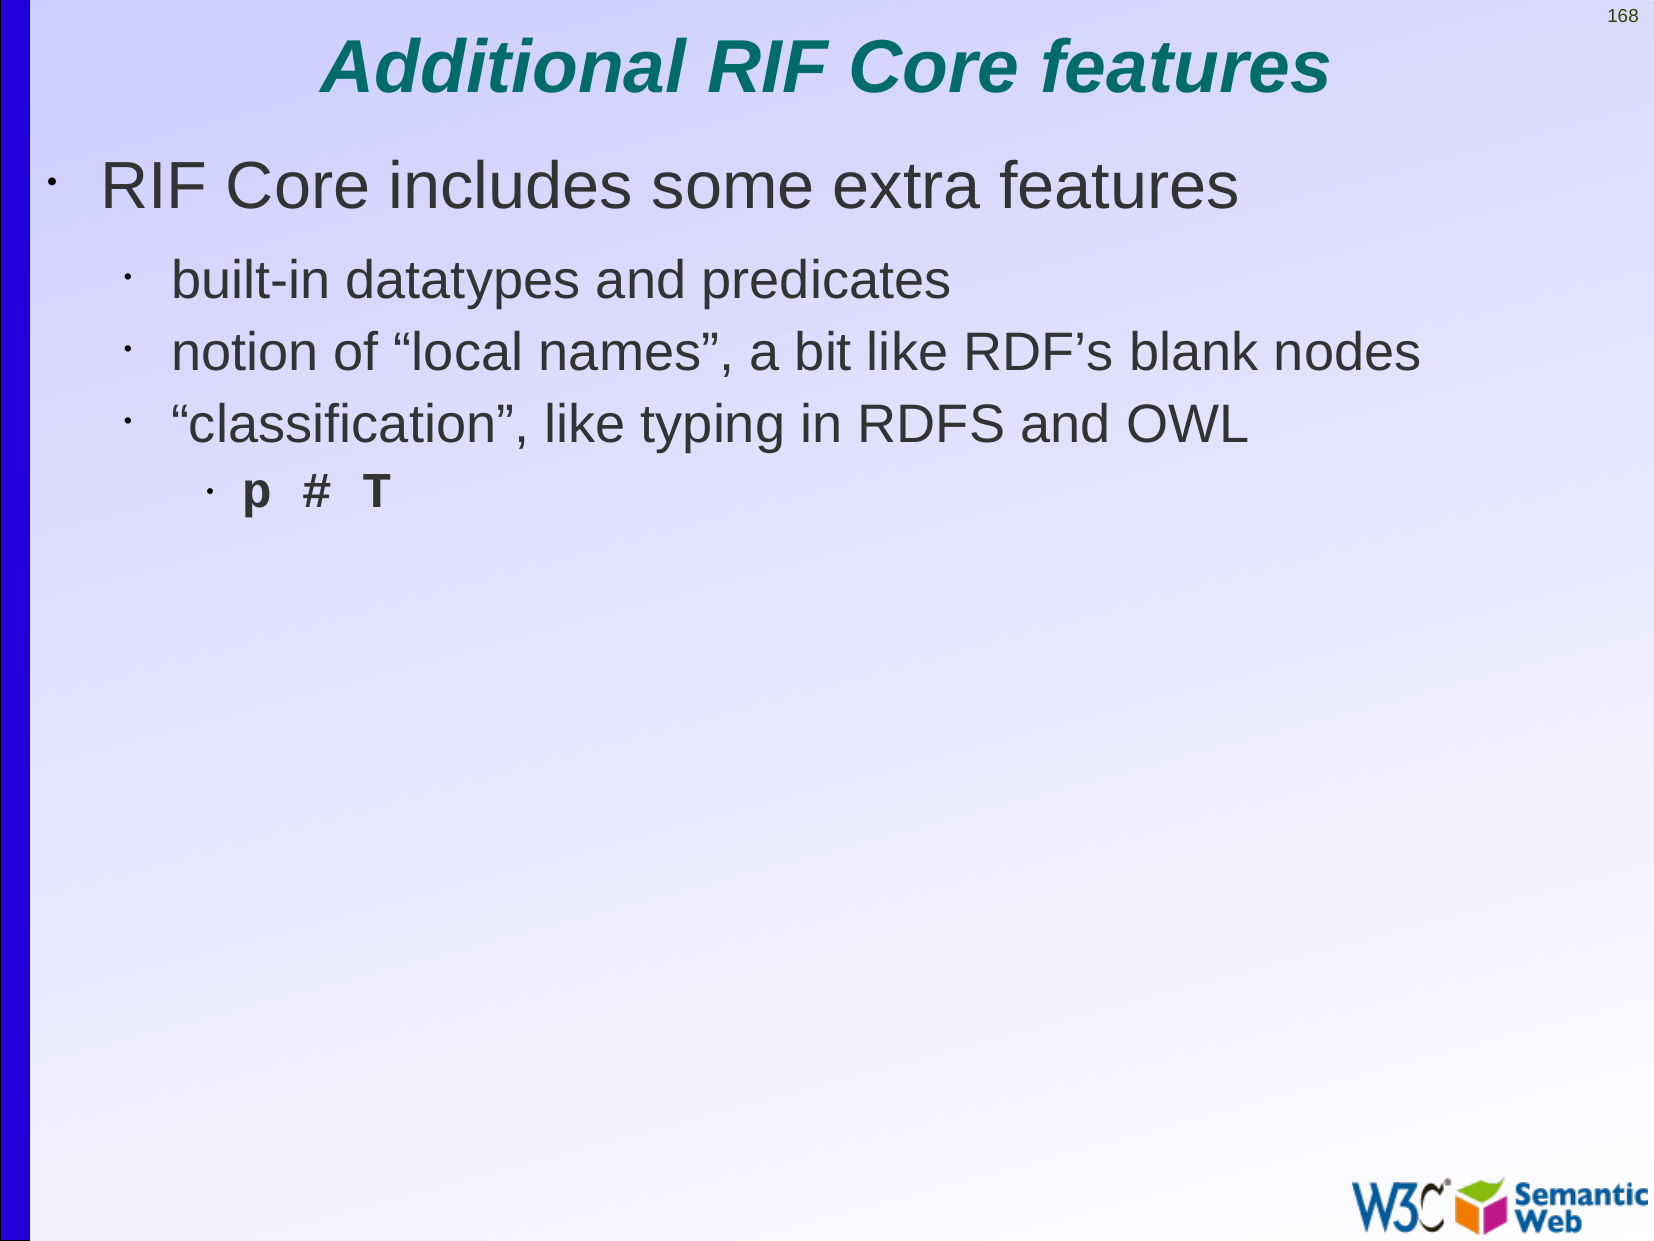

# Additional RIF Core features
RIF Core includes some extra features
built-in datatypes and predicates
notion of “local names”, a bit like RDF’s blank nodes
“classification”, like typing in RDFS and OWL
p # T